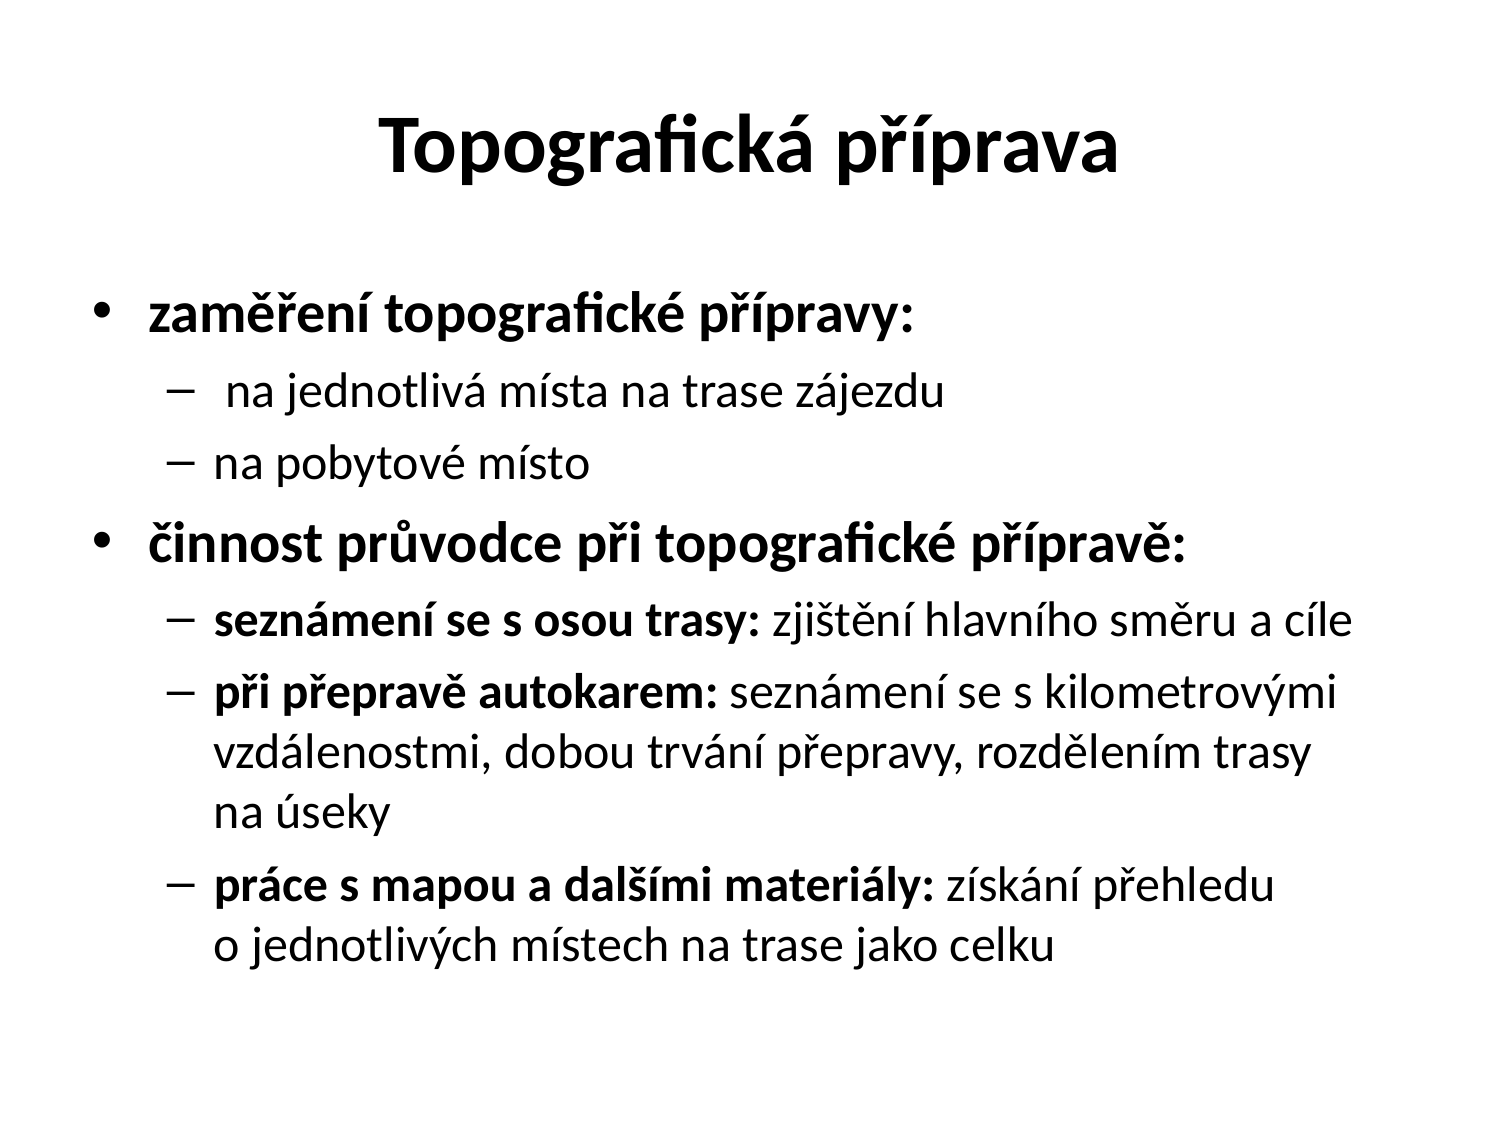

# Topografická příprava
zaměření topografické přípravy:
 na jednotlivá místa na trase zájezdu
na pobytové místo
činnost průvodce při topografické přípravě:
seznámení se s osou trasy: zjištění hlavního směru a cíle
při přepravě autokarem: seznámení se s kilometrovými vzdálenostmi, dobou trvání přepravy, rozdělením trasy
na úseky
práce s mapou a dalšími materiály: získání přehledu
o jednotlivých místech na trase jako celku